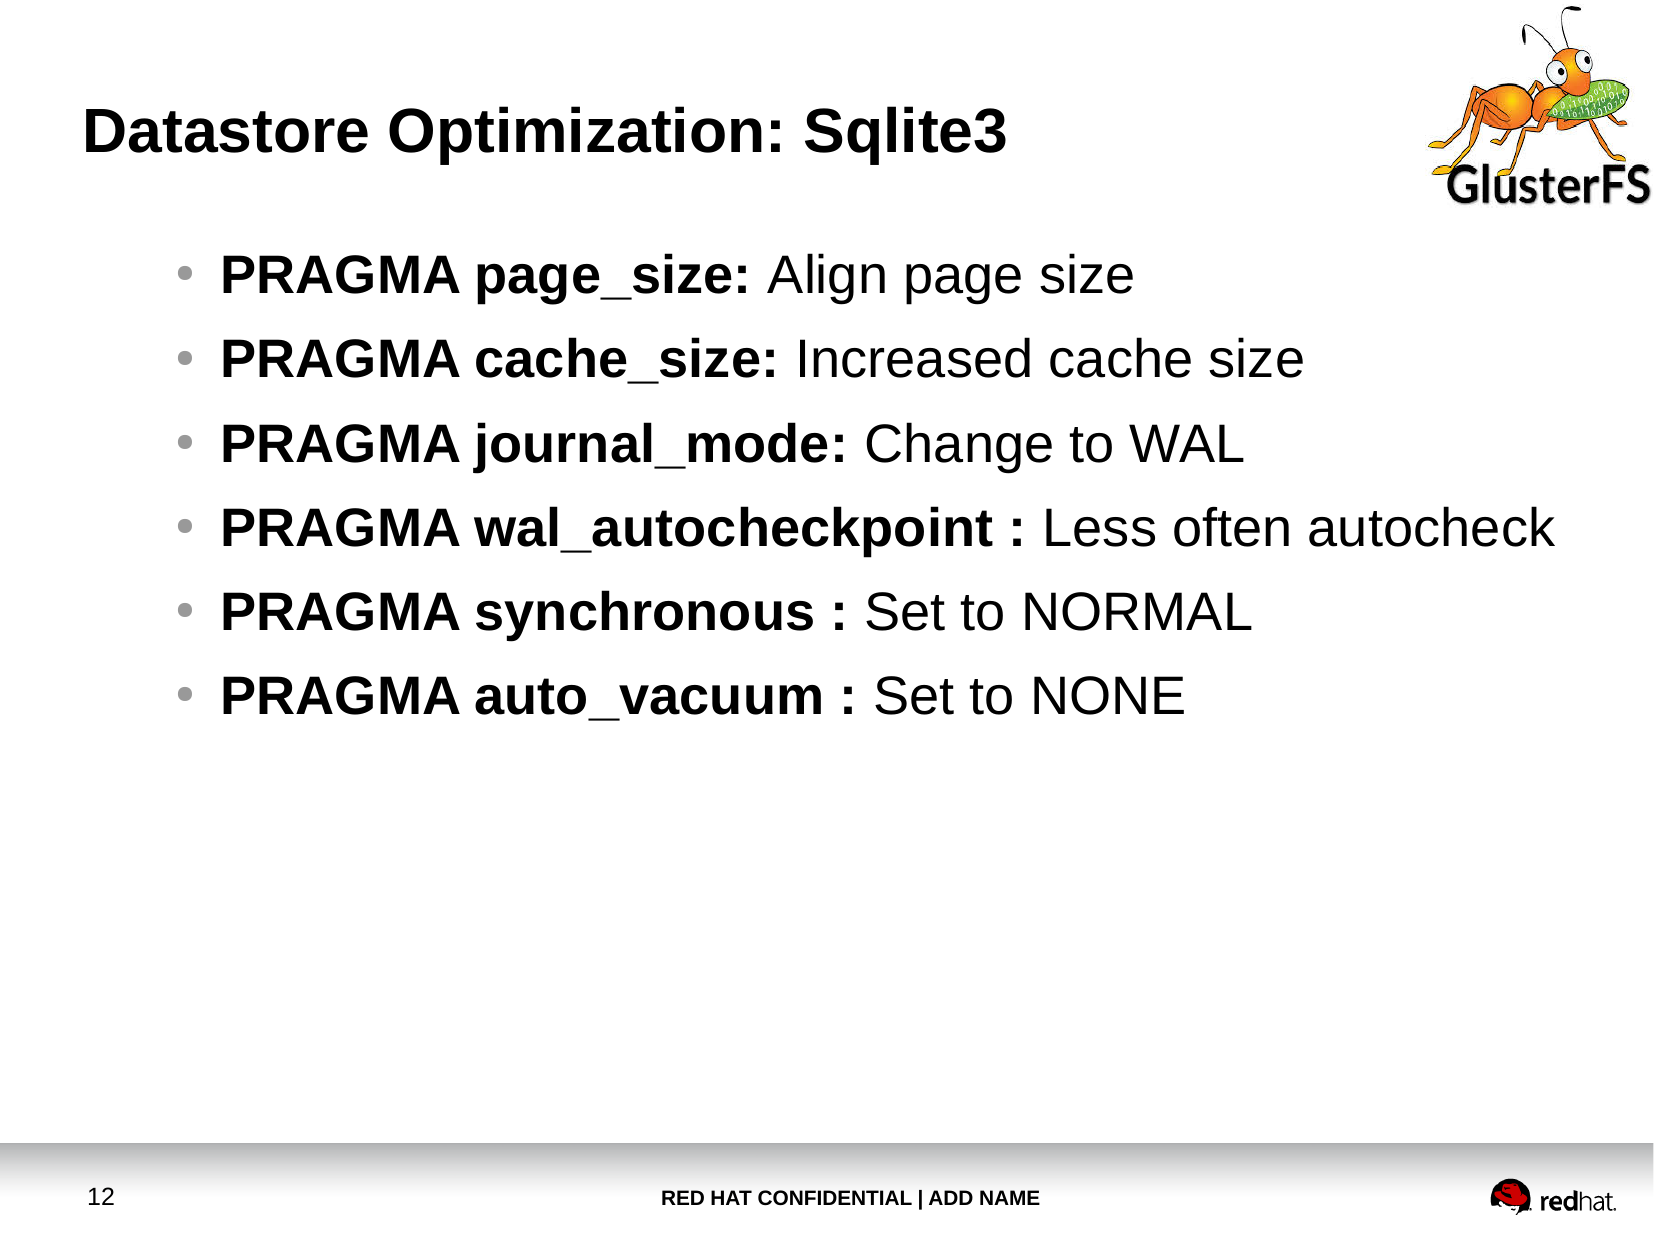

# Datastore Optimization: Sqlite3
PRAGMA page_size: Align page size
PRAGMA cache_size: Increased cache size
PRAGMA journal_mode: Change to WAL
PRAGMA wal_autocheckpoint : Less often autocheck
PRAGMA synchronous : Set to NORMAL
PRAGMA auto_vacuum : Set to NONE